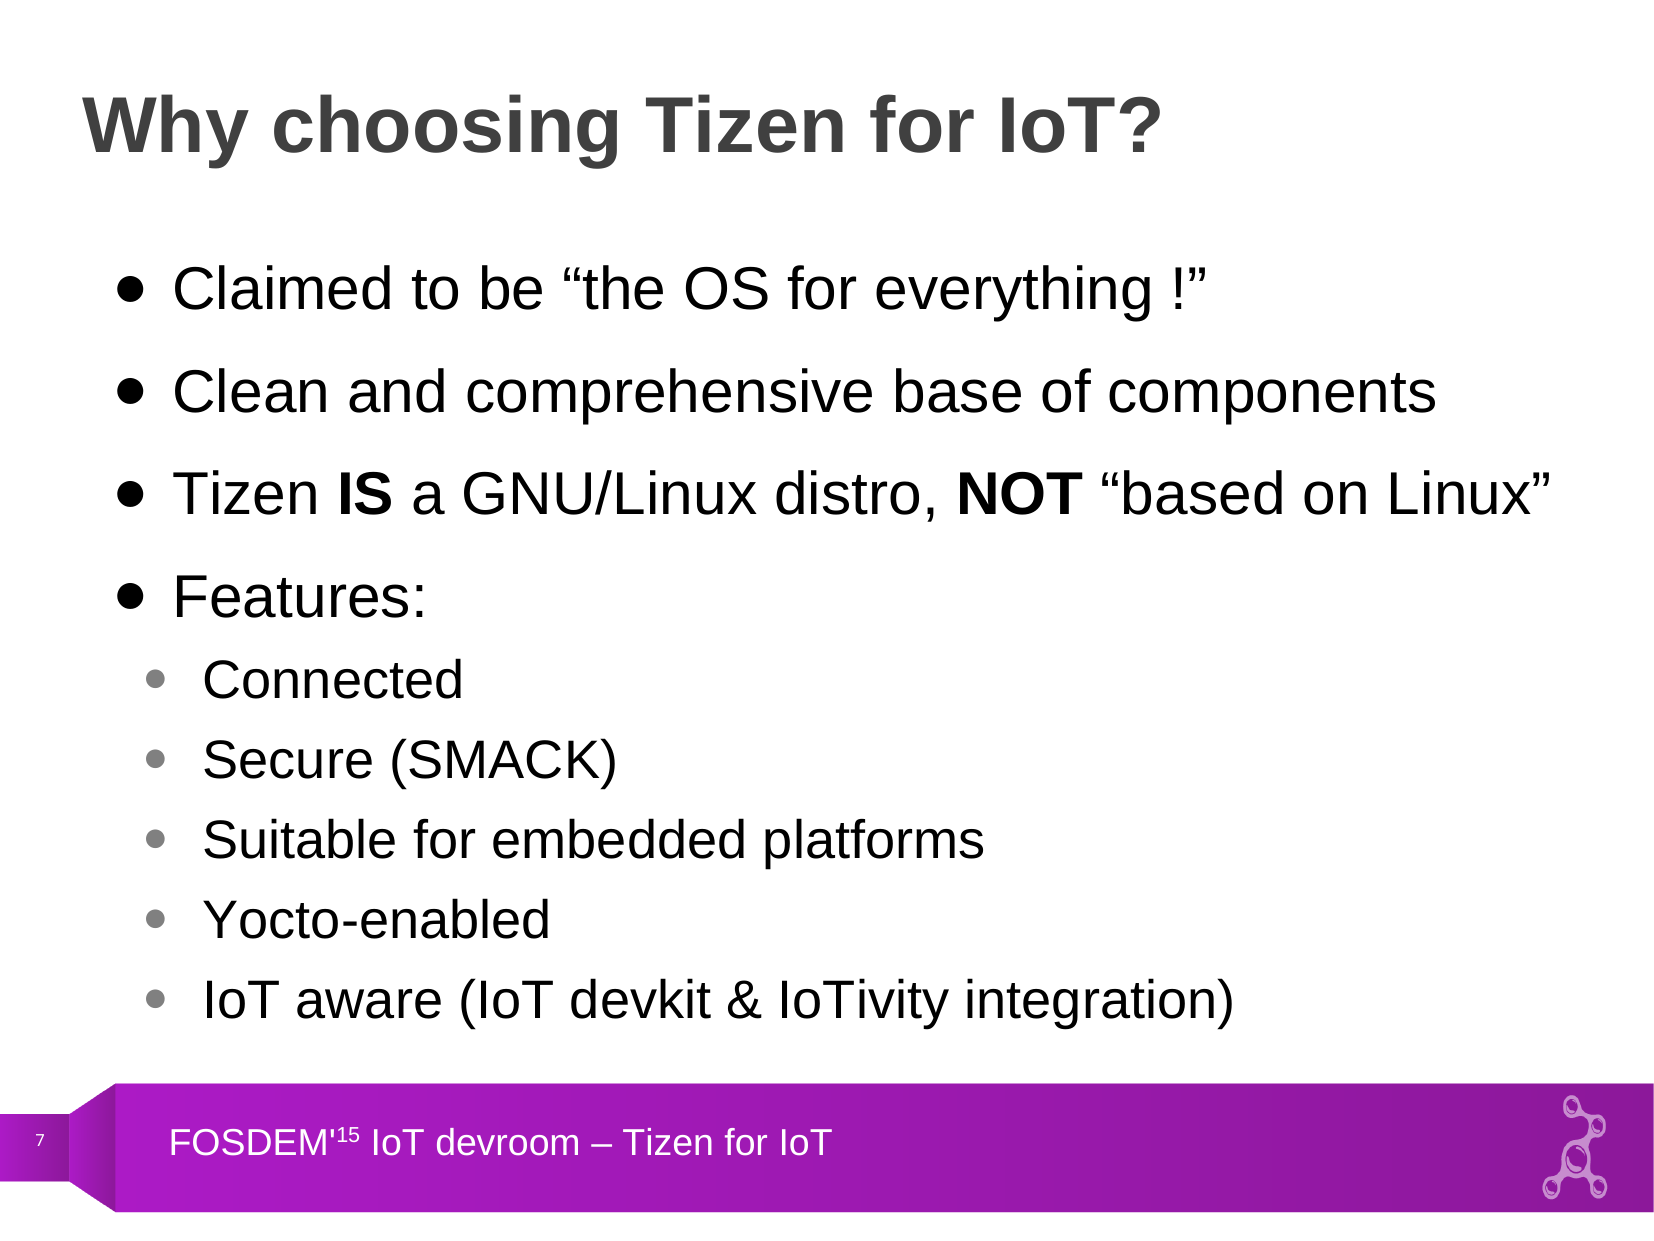

# Why choosing Tizen for IoT?
Claimed to be “the OS for everything !”
Clean and comprehensive base of components
Tizen IS a GNU/Linux distro, NOT “based on Linux”
Features:
Connected
Secure (SMACK)
Suitable for embedded platforms
Yocto-enabled
IoT aware (IoT devkit & IoTivity integration)